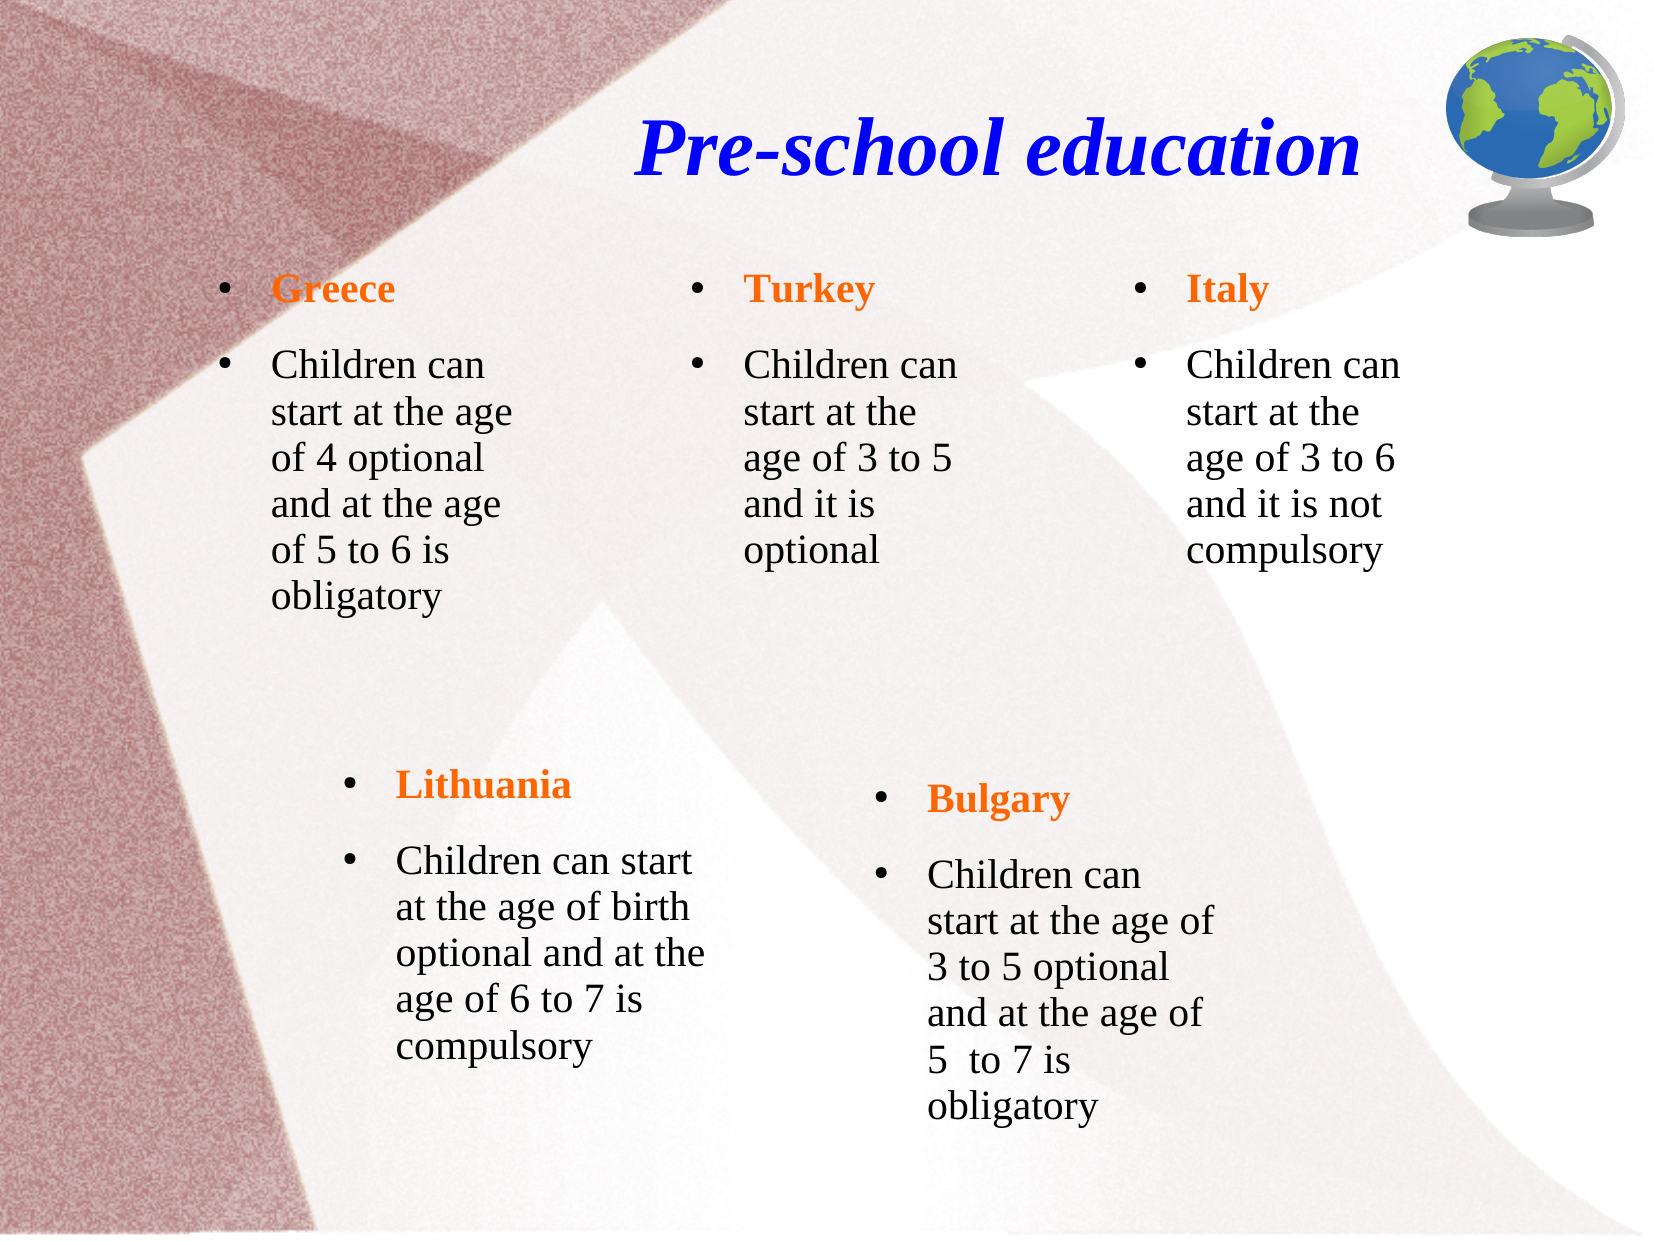

# Pre-school education
Greece
Children can start at the age of 4 optional and at the age of 5 to 6 is obligatory
Turkey
Children can start at the age of 3 to 5 and it is optional
Italy
Children can start at the age of 3 to 6 and it is not compulsory
Lithuania
Children can start at the age of birth optional and at the age of 6 to 7 is compulsory
Bulgary
Children can start at the age of 3 to 5 optional and at the age of 5 to 7 is obligatory